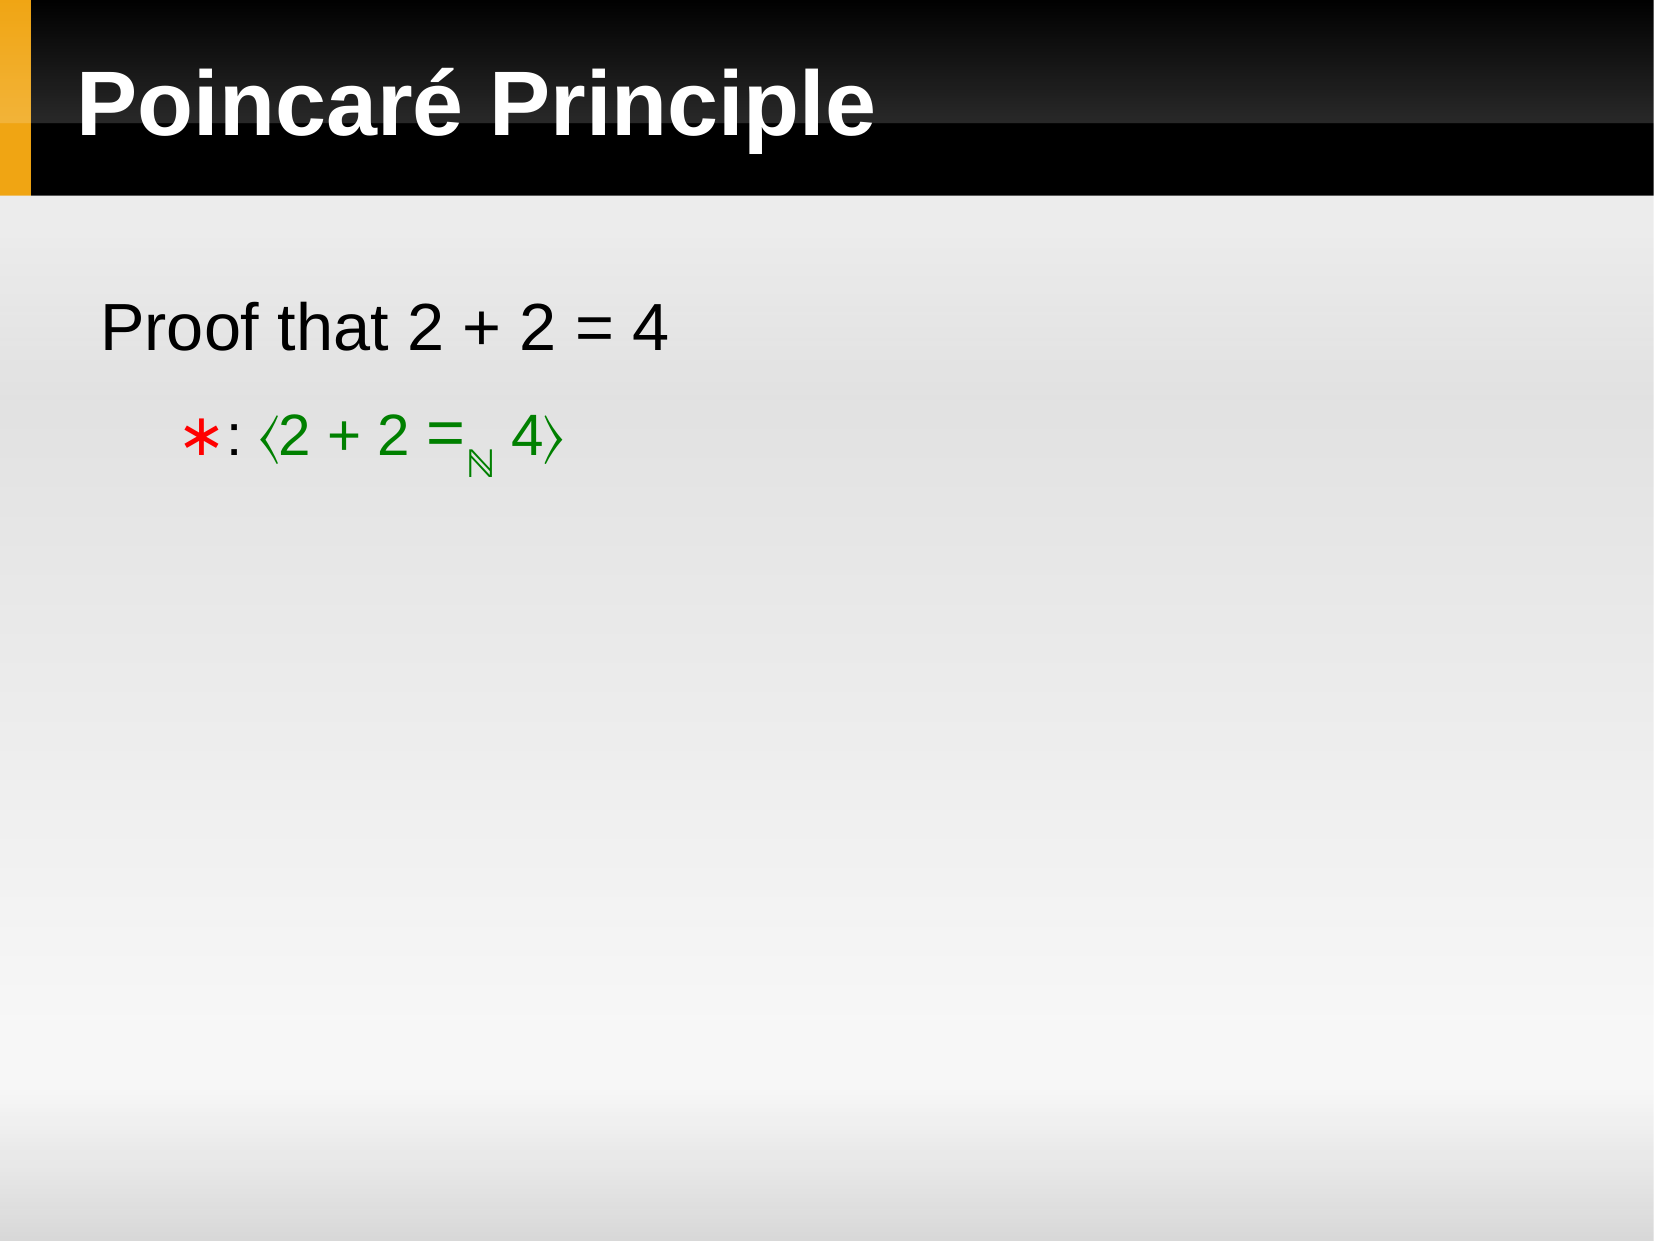

# Poincaré Principle
Proof that 2 + 2 = 4
∗: 〈2 + 2 =ℕ 4〉